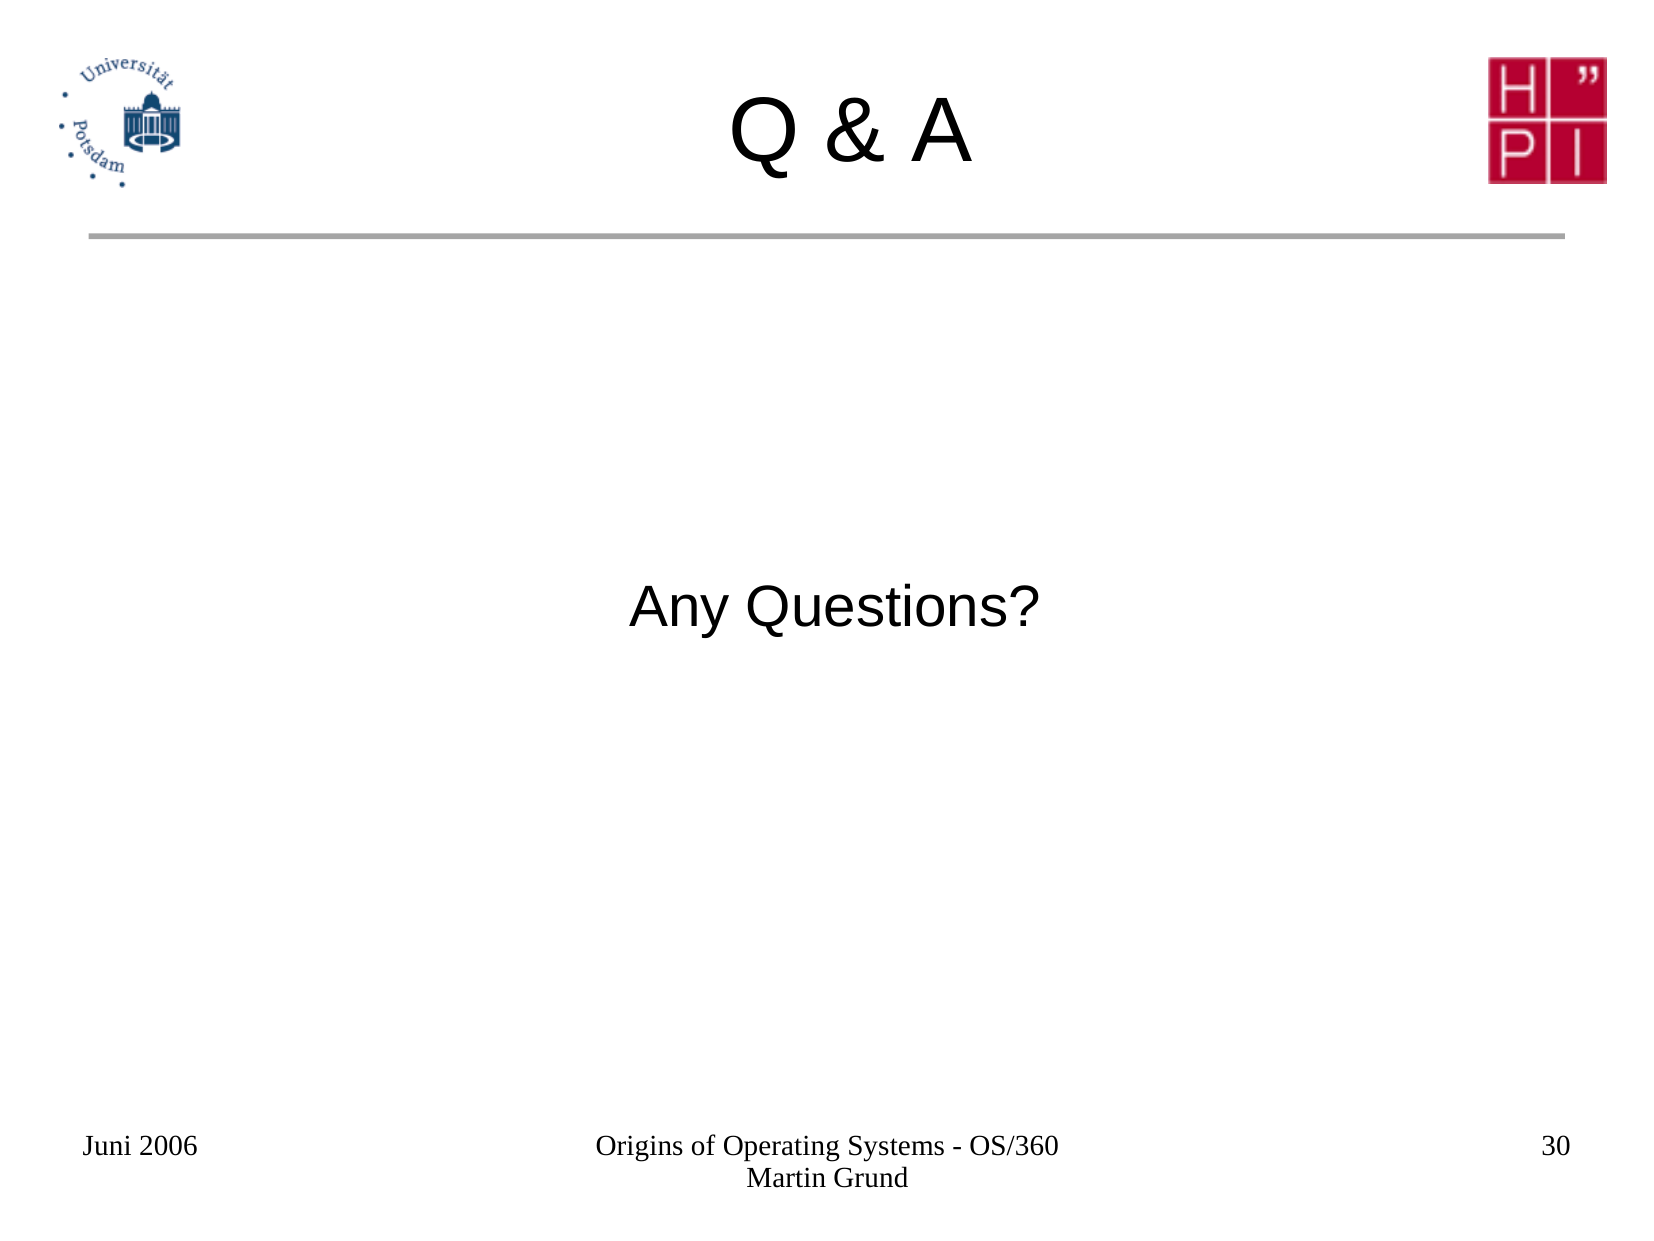

# Q & A
Any Questions?
Juni 2006
Origins of Operating Systems - OS/360
30